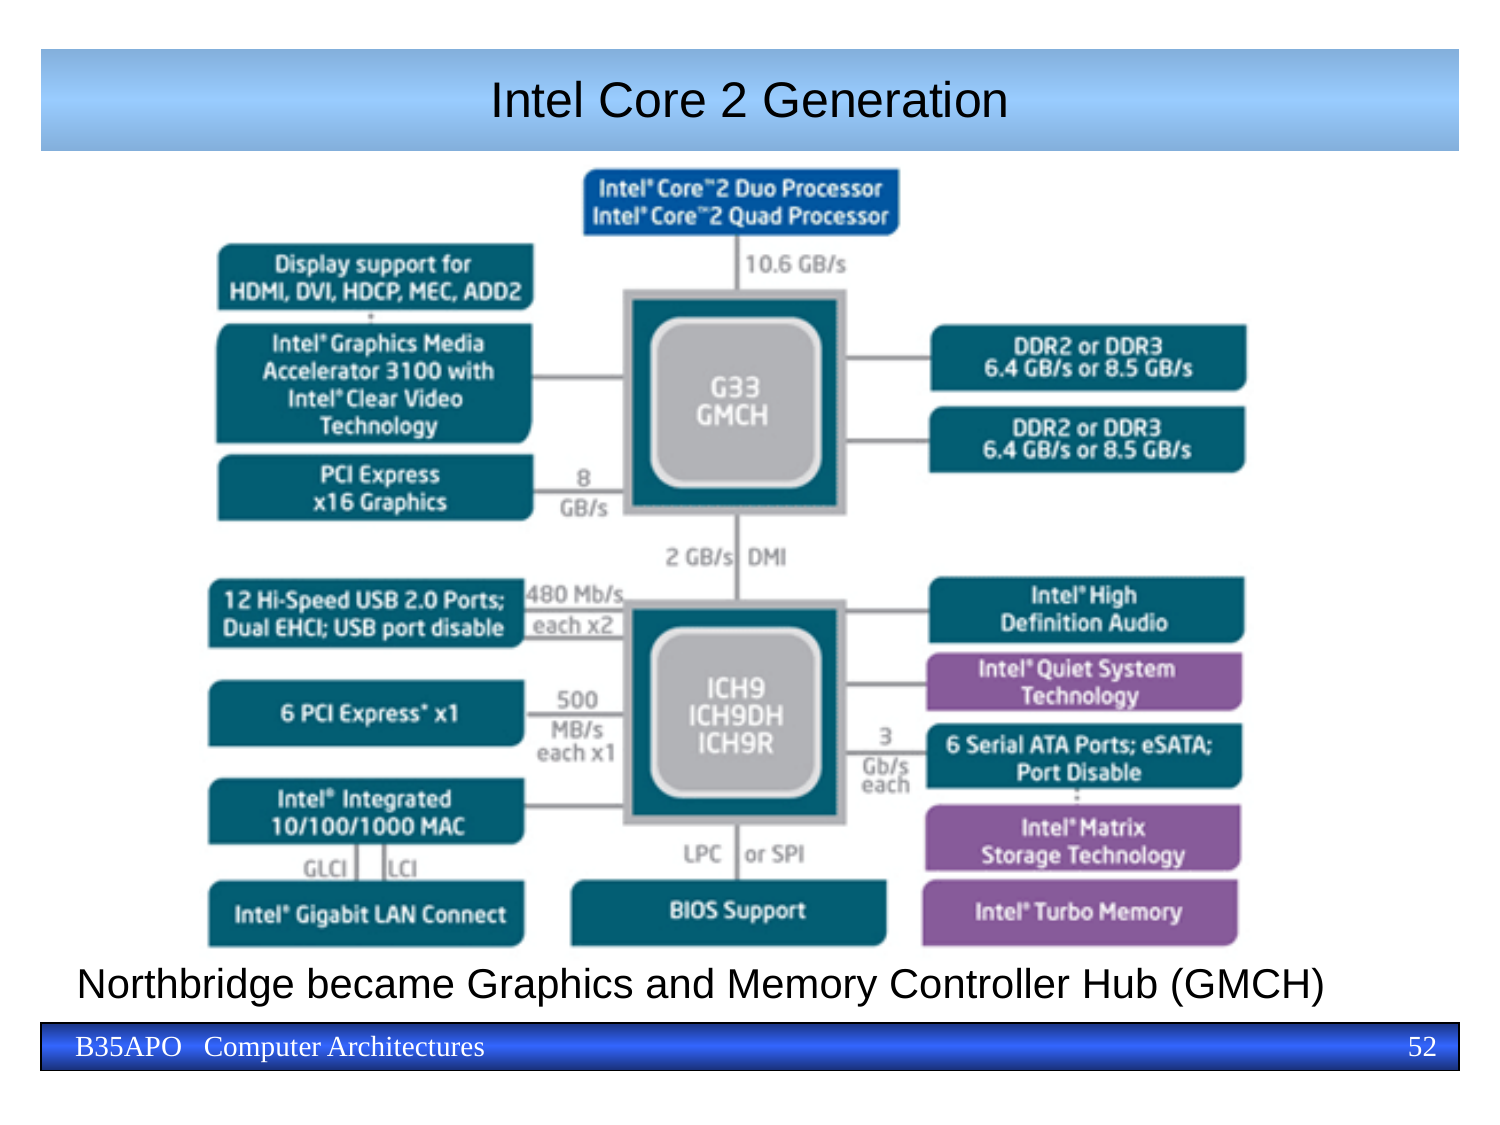

# Intel Core 2 Generation
Northbridge became Graphics and Memory Controller Hub (GMCH)
B35APO Computer Architectures
52